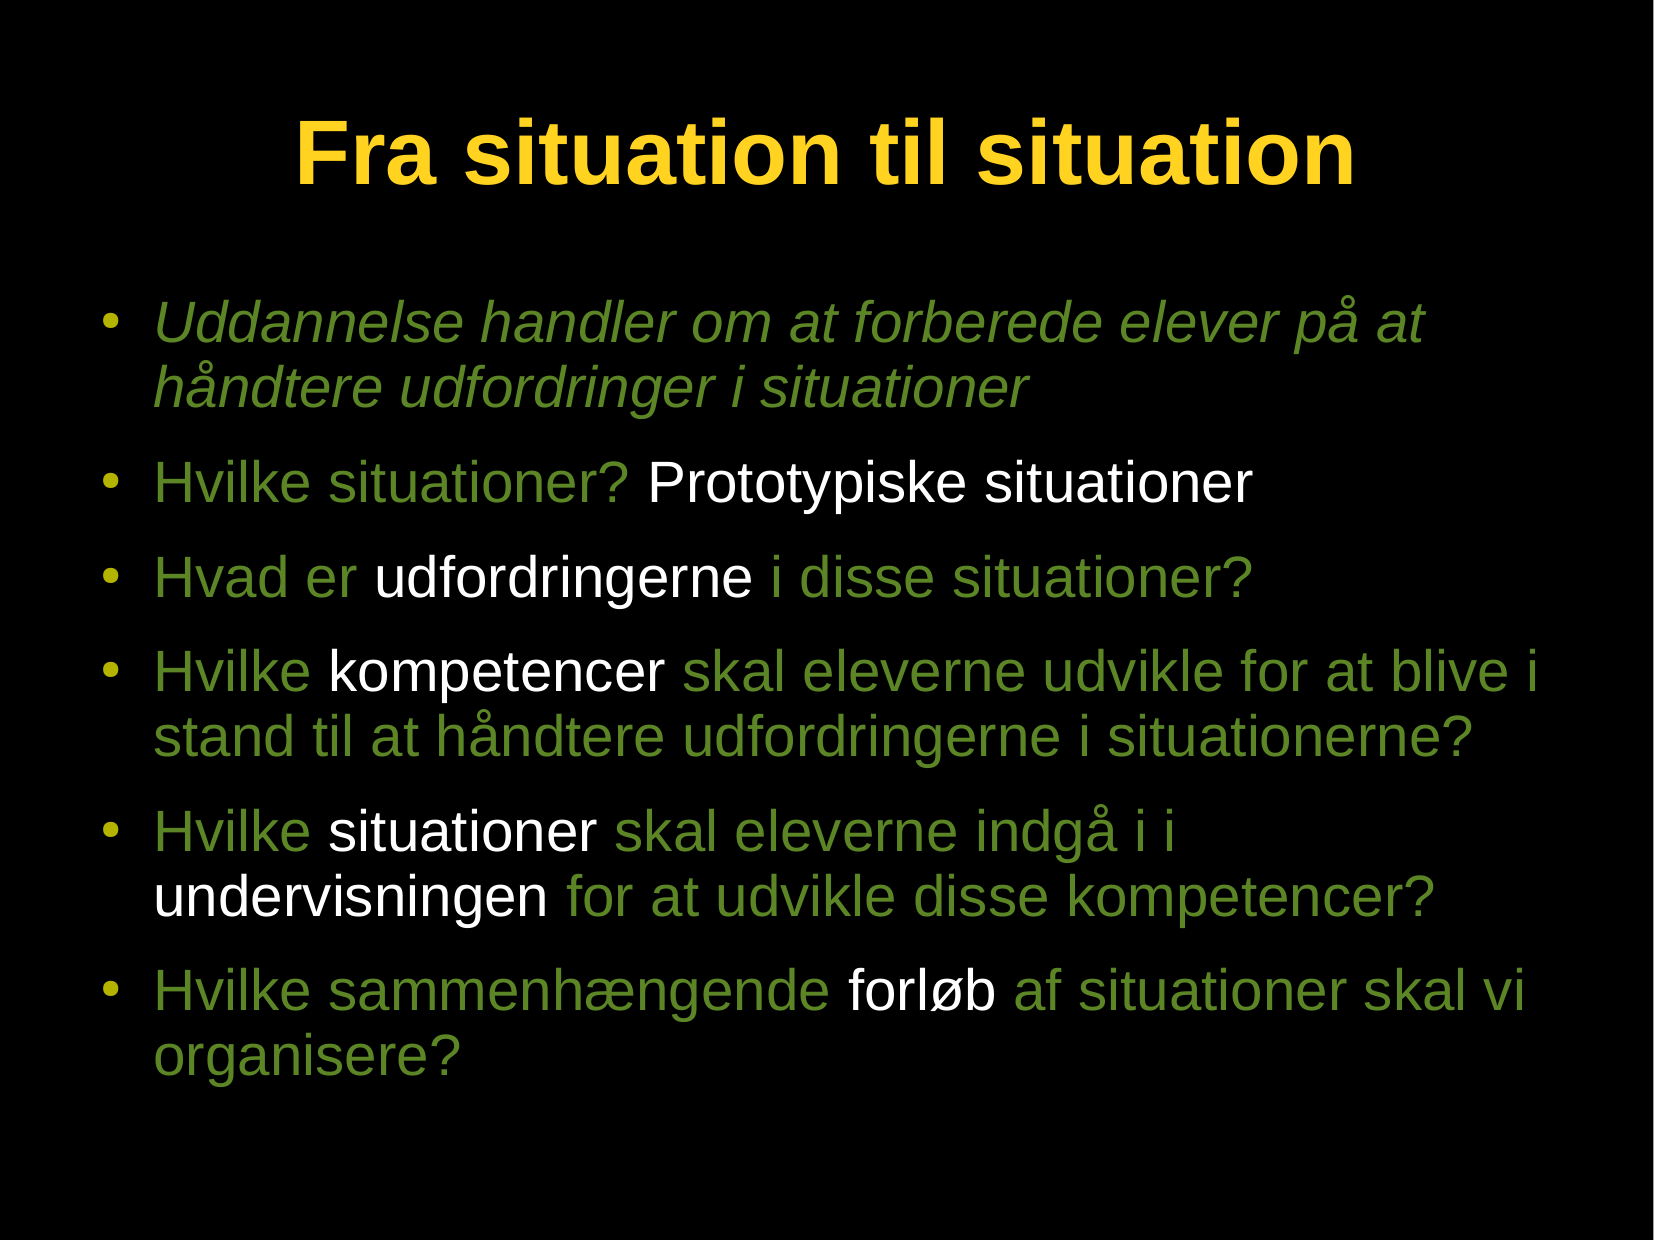

# Fra situation til situation
Uddannelse handler om at forberede elever på at håndtere udfordringer i situationer
Hvilke situationer? Prototypiske situationer
Hvad er udfordringerne i disse situationer?
Hvilke kompetencer skal eleverne udvikle for at blive i stand til at håndtere udfordringerne i situationerne?
Hvilke situationer skal eleverne indgå i i undervisningen for at udvikle disse kompetencer?
Hvilke sammenhængende forløb af situationer skal vi organisere?